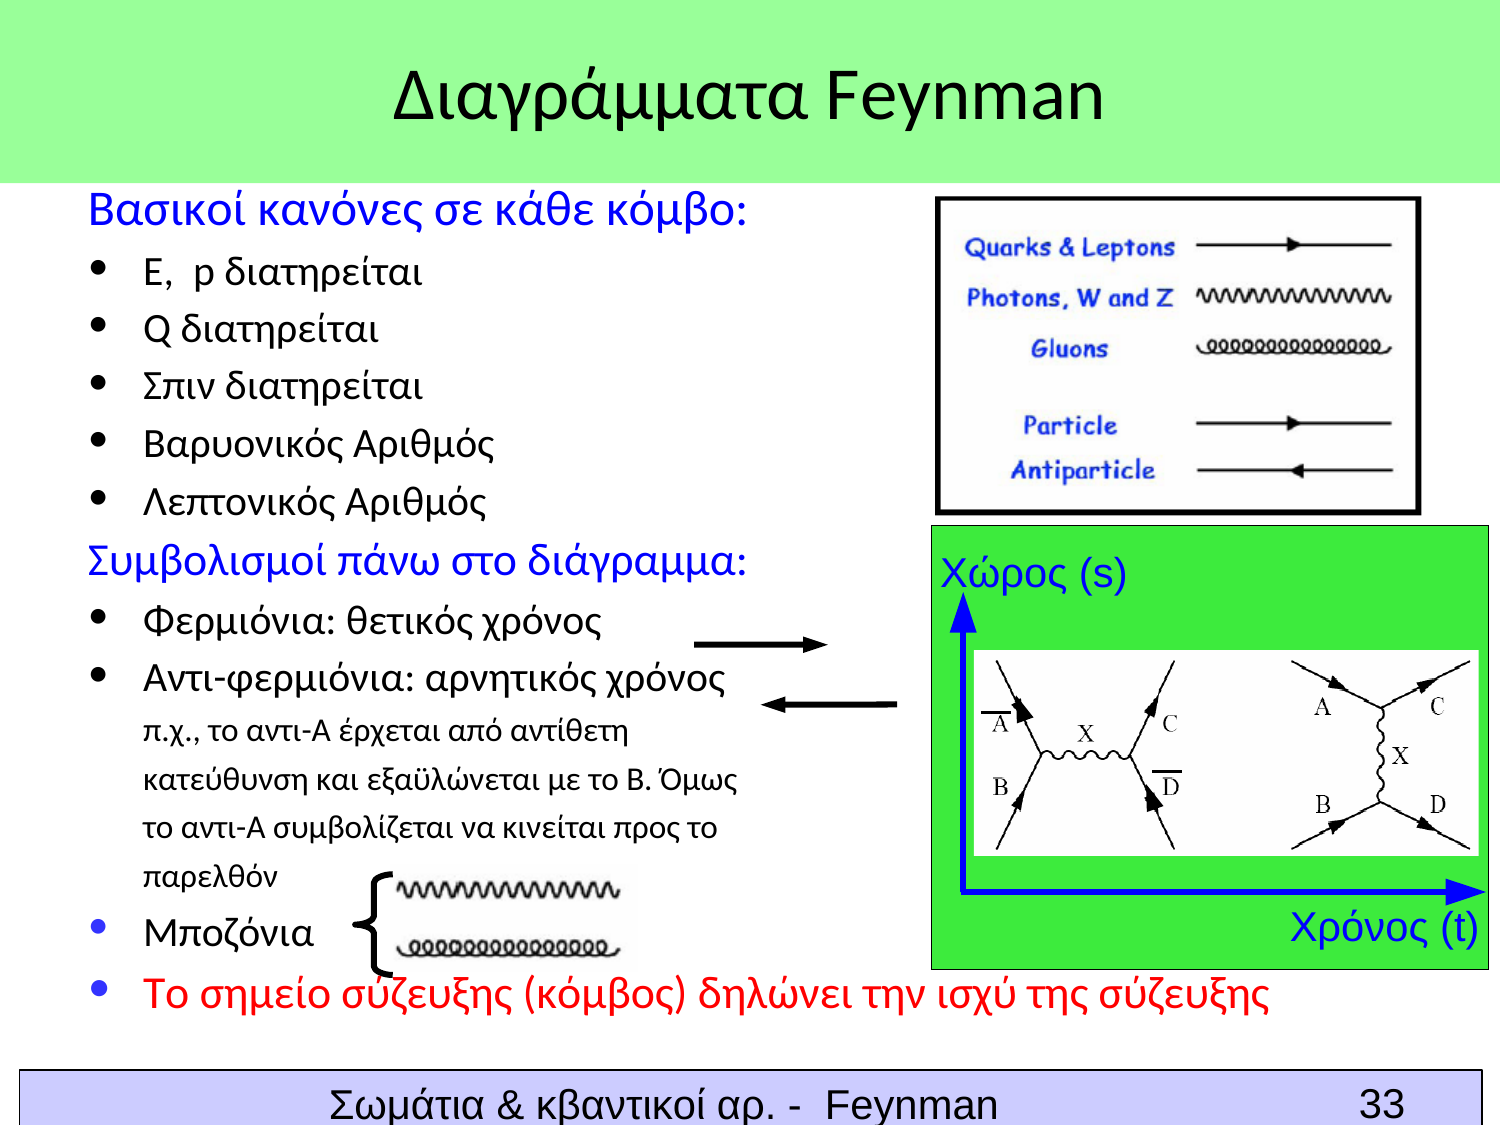

Διαγράμματα Feynman
Βασικοί κανόνες σε κάθε κόμβο:
Ε, p διατηρείται
Q διατηρείται
Σπιν διατηρείται
Βαρυονικός Αριθμός
Λεπτονικός Αριθμός
Συμβολισμοί πάνω στο διάγραμμα:
Φερμιόνια: θετικός χρόνος
Αντι-φερμιόνια: αρνητικός χρόνος
π.χ., το αντι-Α έρχεται από αντίθετη
κατεύθυνση και εξαϋλώνεται με το Β. Όμως
το αντι-Α συμβολίζεται να κινείται προς το
παρελθόν
Μποζόνια
Το σημείο σύζευξης (κόμβος) δηλώνει την ισχύ της σύζευξης
Χώρος (s)
Χρόνος (t)
33
Σωμάτια & κβαντικοί αρ. - Feynman